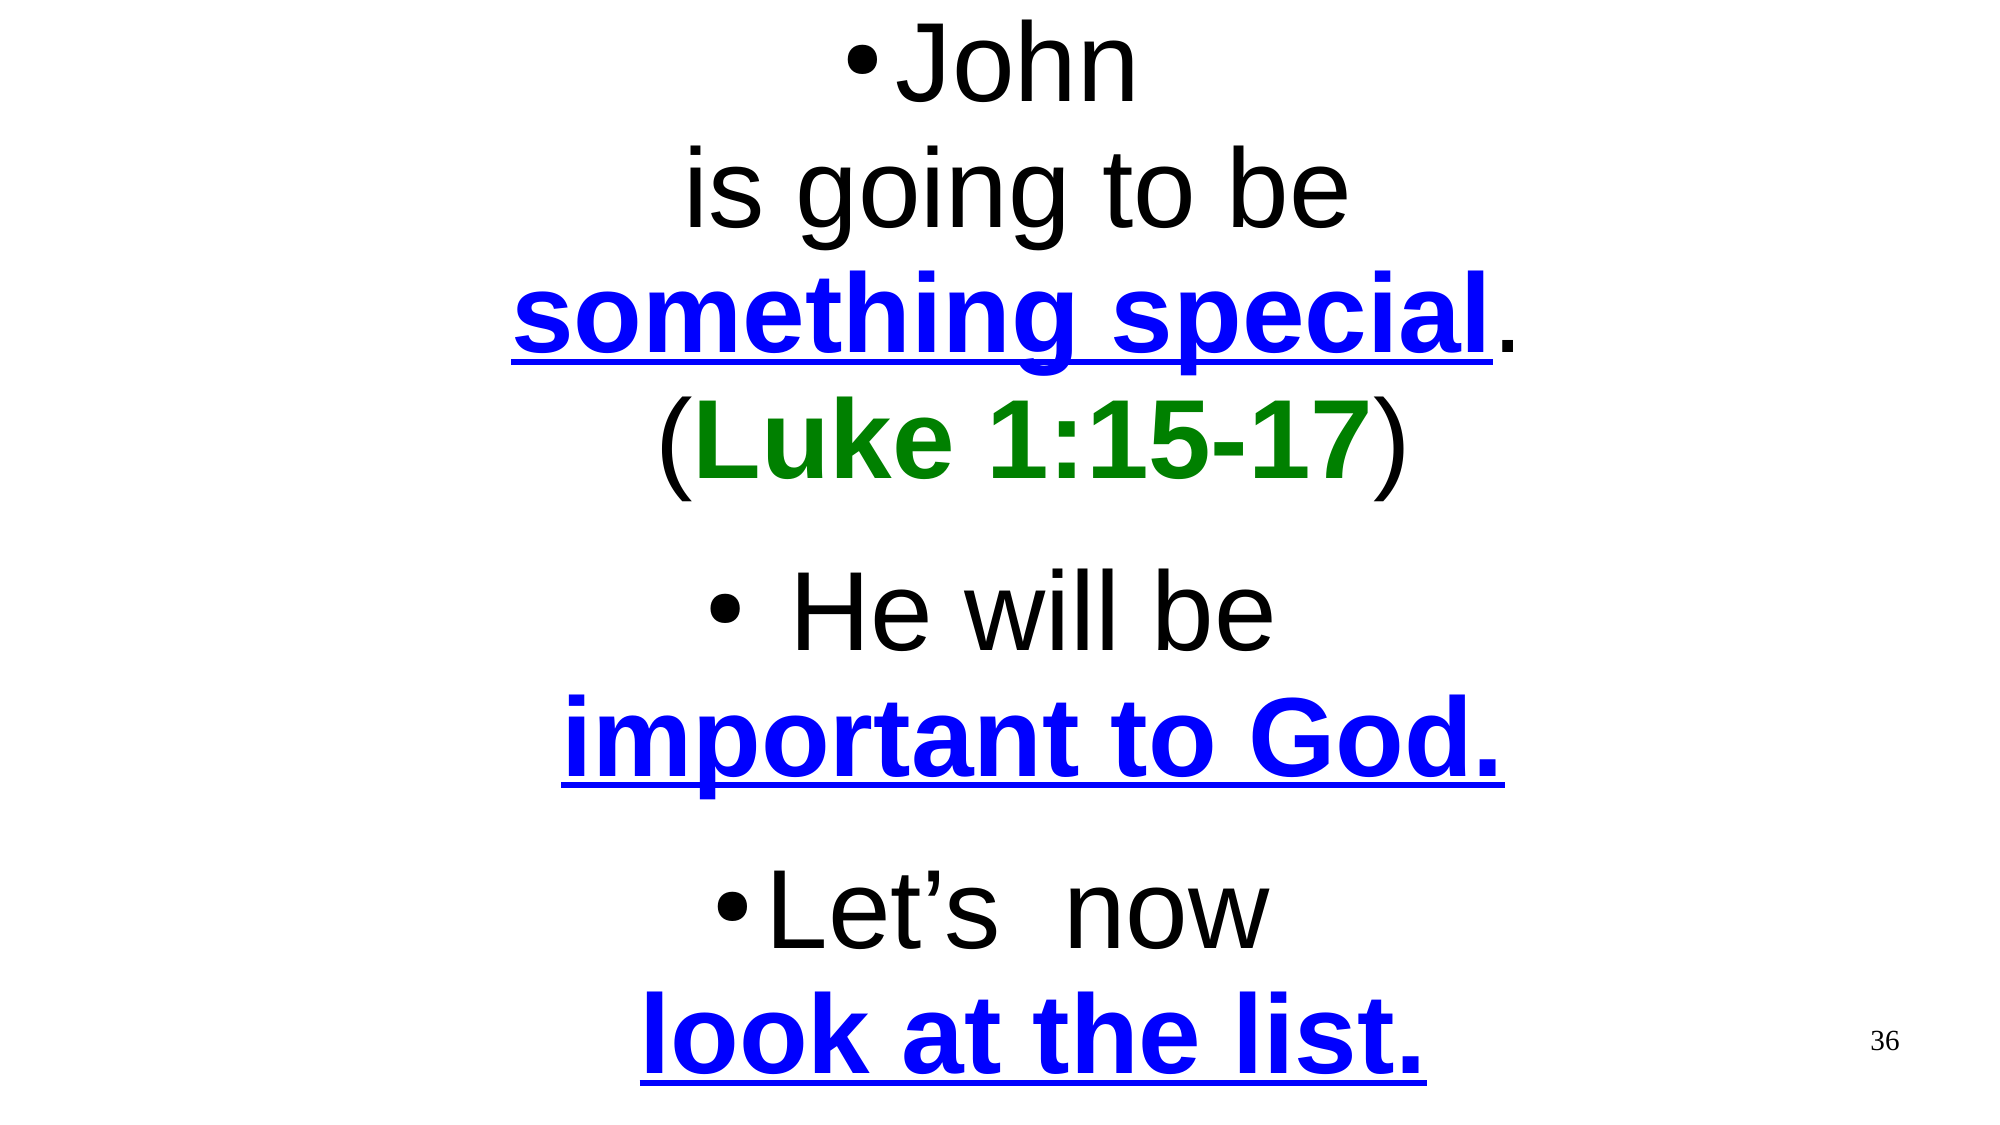

# John is going to be something special. (Luke 1:15-17)
 He will be
important to God.
Let’s now
look at the list.
36